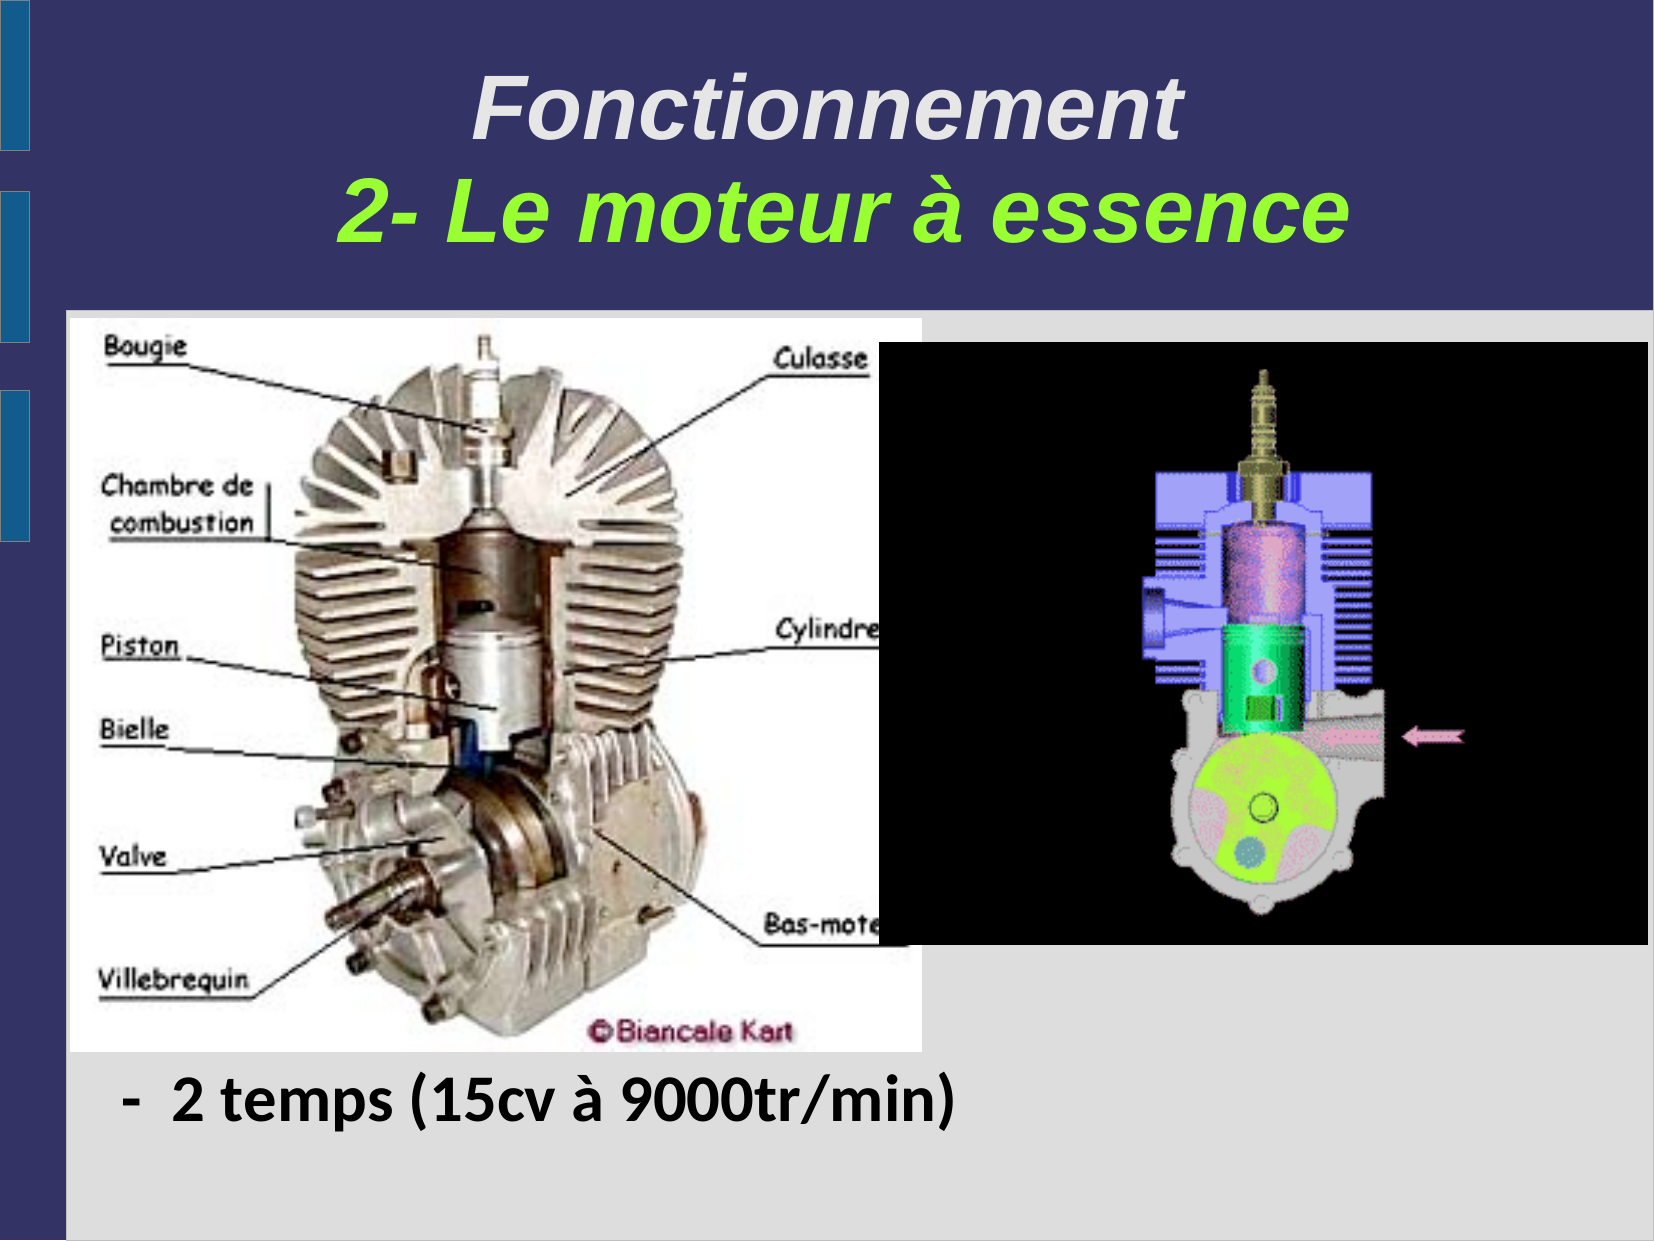

# Fonctionnement 2- Le moteur à essence
- 2 temps (15cv à 9000tr/min)